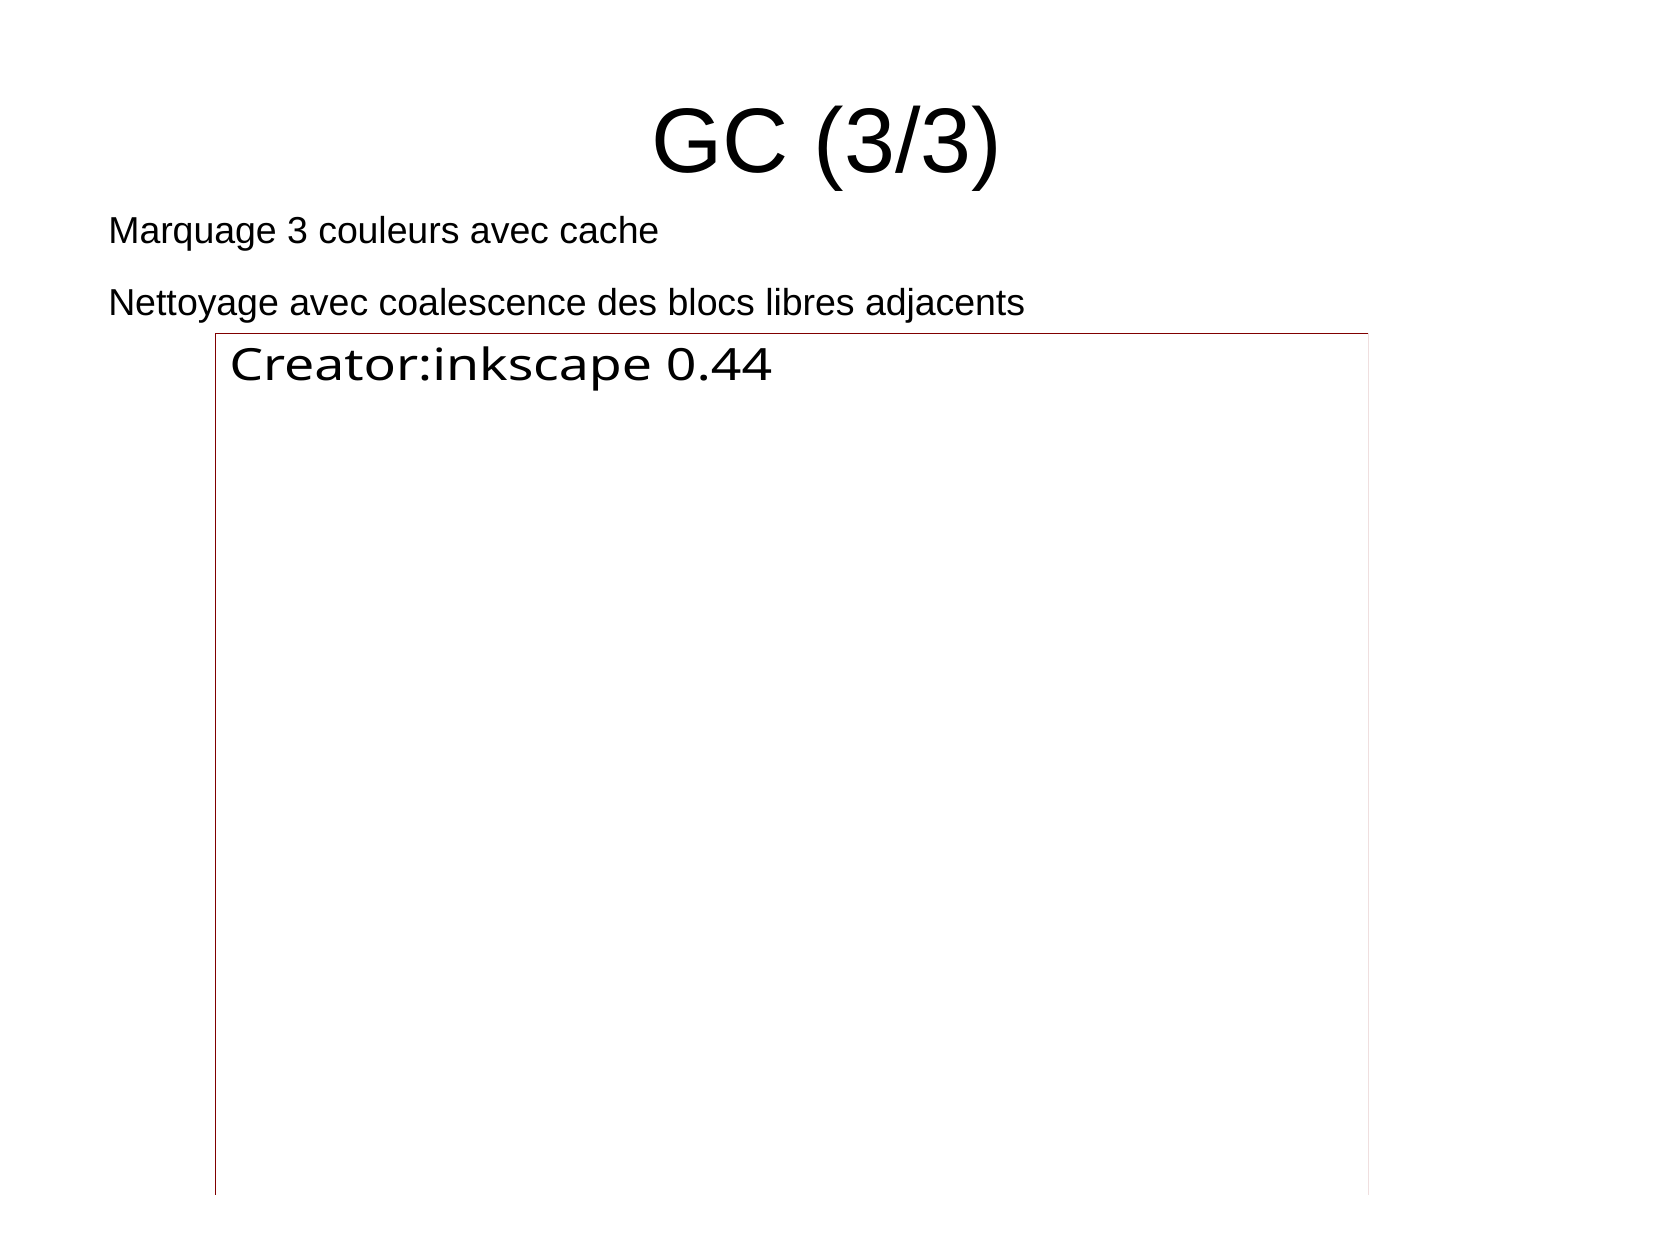

# GC (3/3)
Marquage 3 couleurs avec cache
Nettoyage avec coalescence des blocs libres adjacents